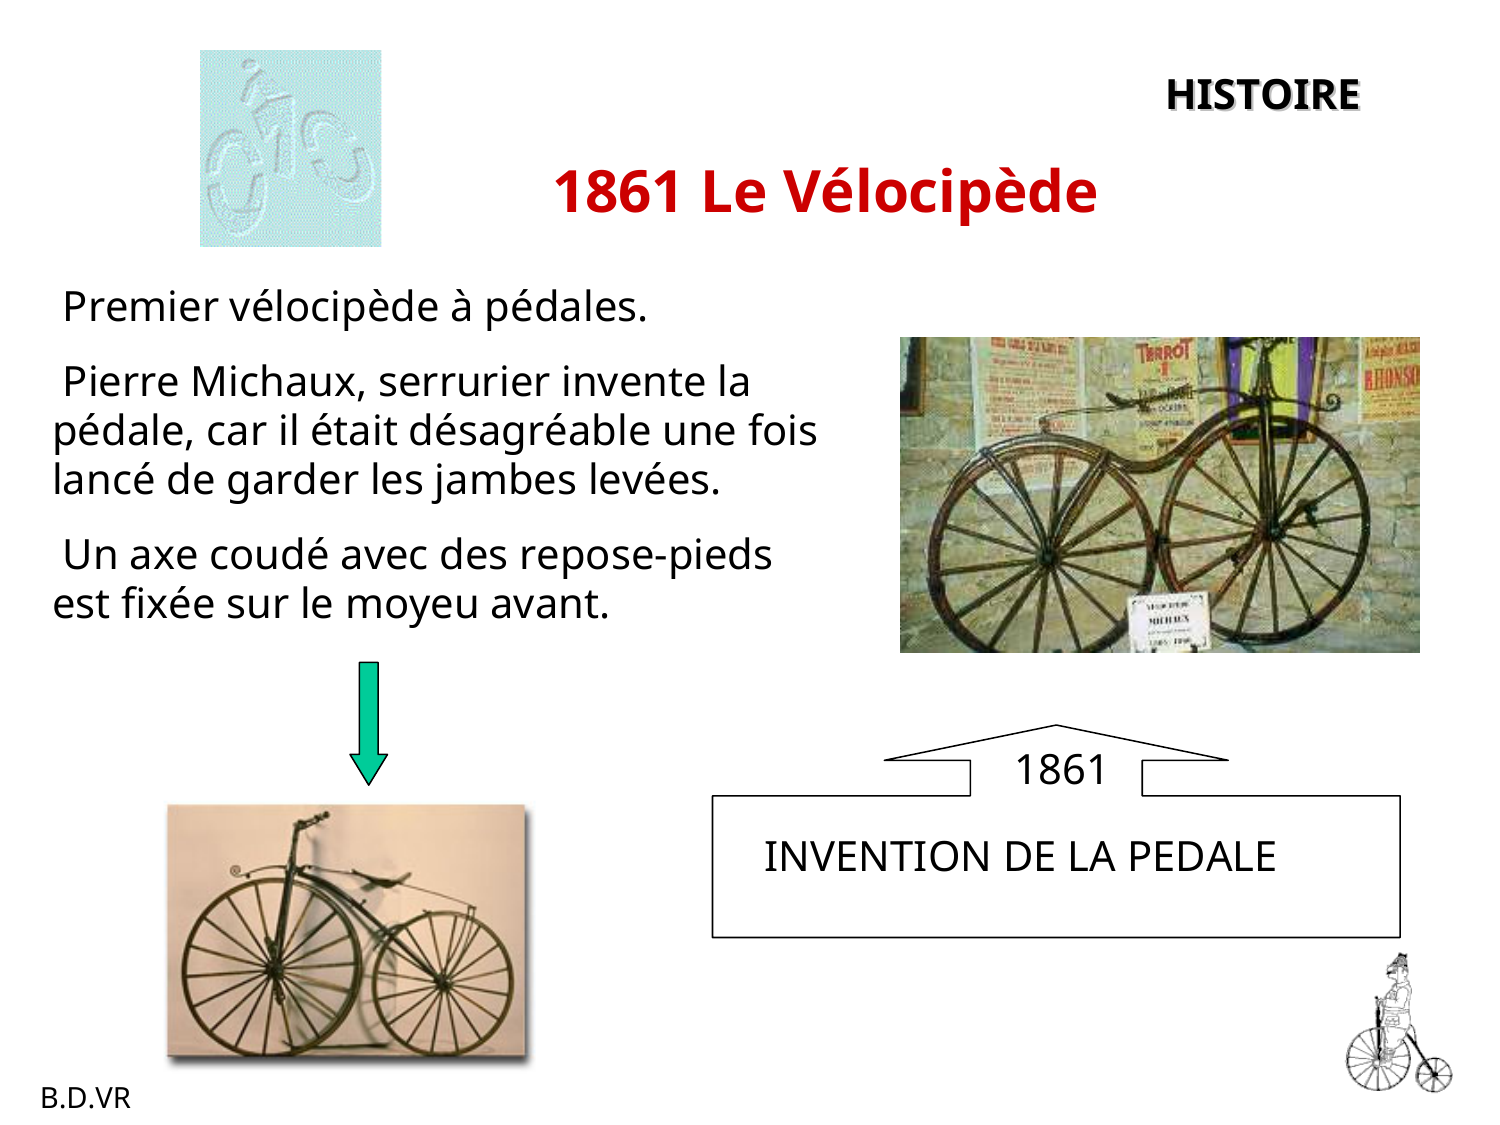

HISTOIRE
1861 Le Vélocipède
 Premier vélocipède à pédales.
 Pierre Michaux, serrurier invente la pédale, car il était désagréable une fois lancé de garder les jambes levées.
 Un axe coudé avec des repose-pieds est fixée sur le moyeu avant.
1861
INVENTION DE LA PEDALE
B.D.VR